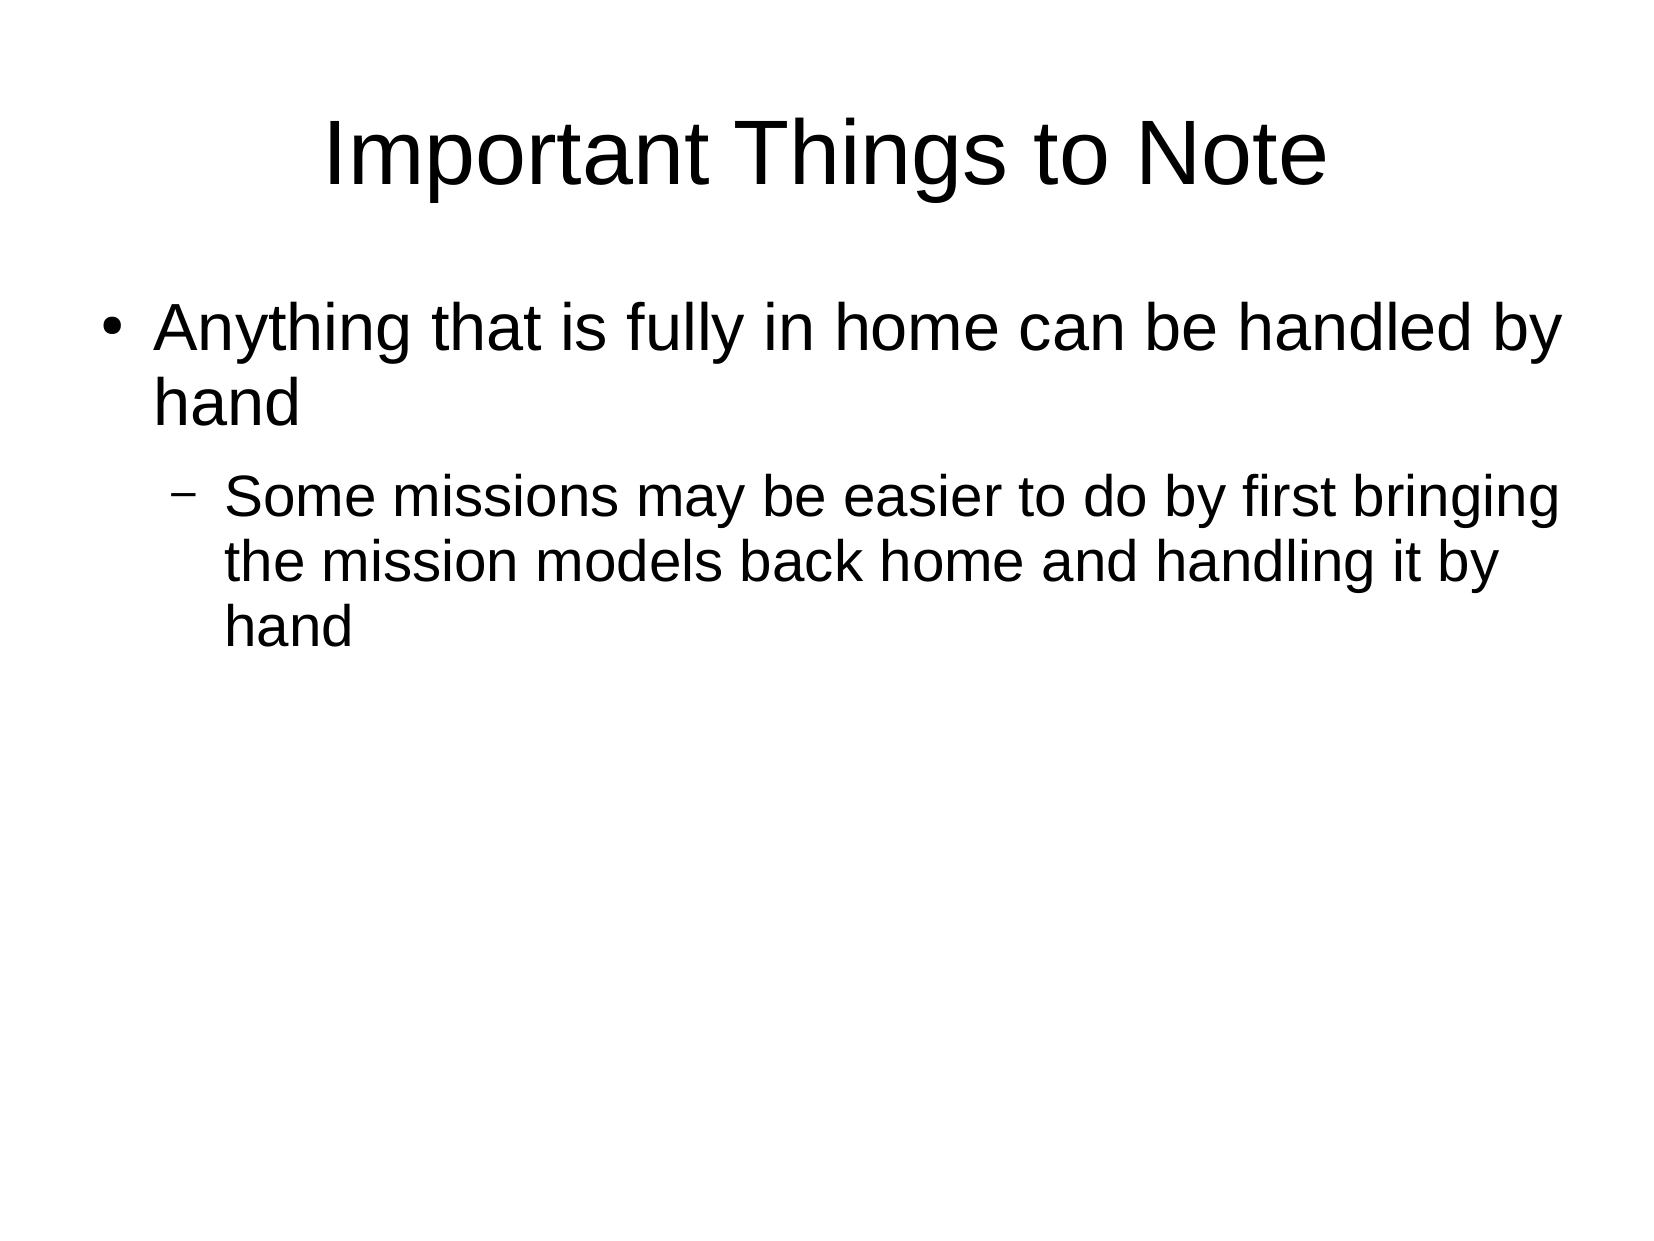

# Important Things to Note
Anything that is fully in home can be handled by hand
Some missions may be easier to do by first bringing the mission models back home and handling it by hand